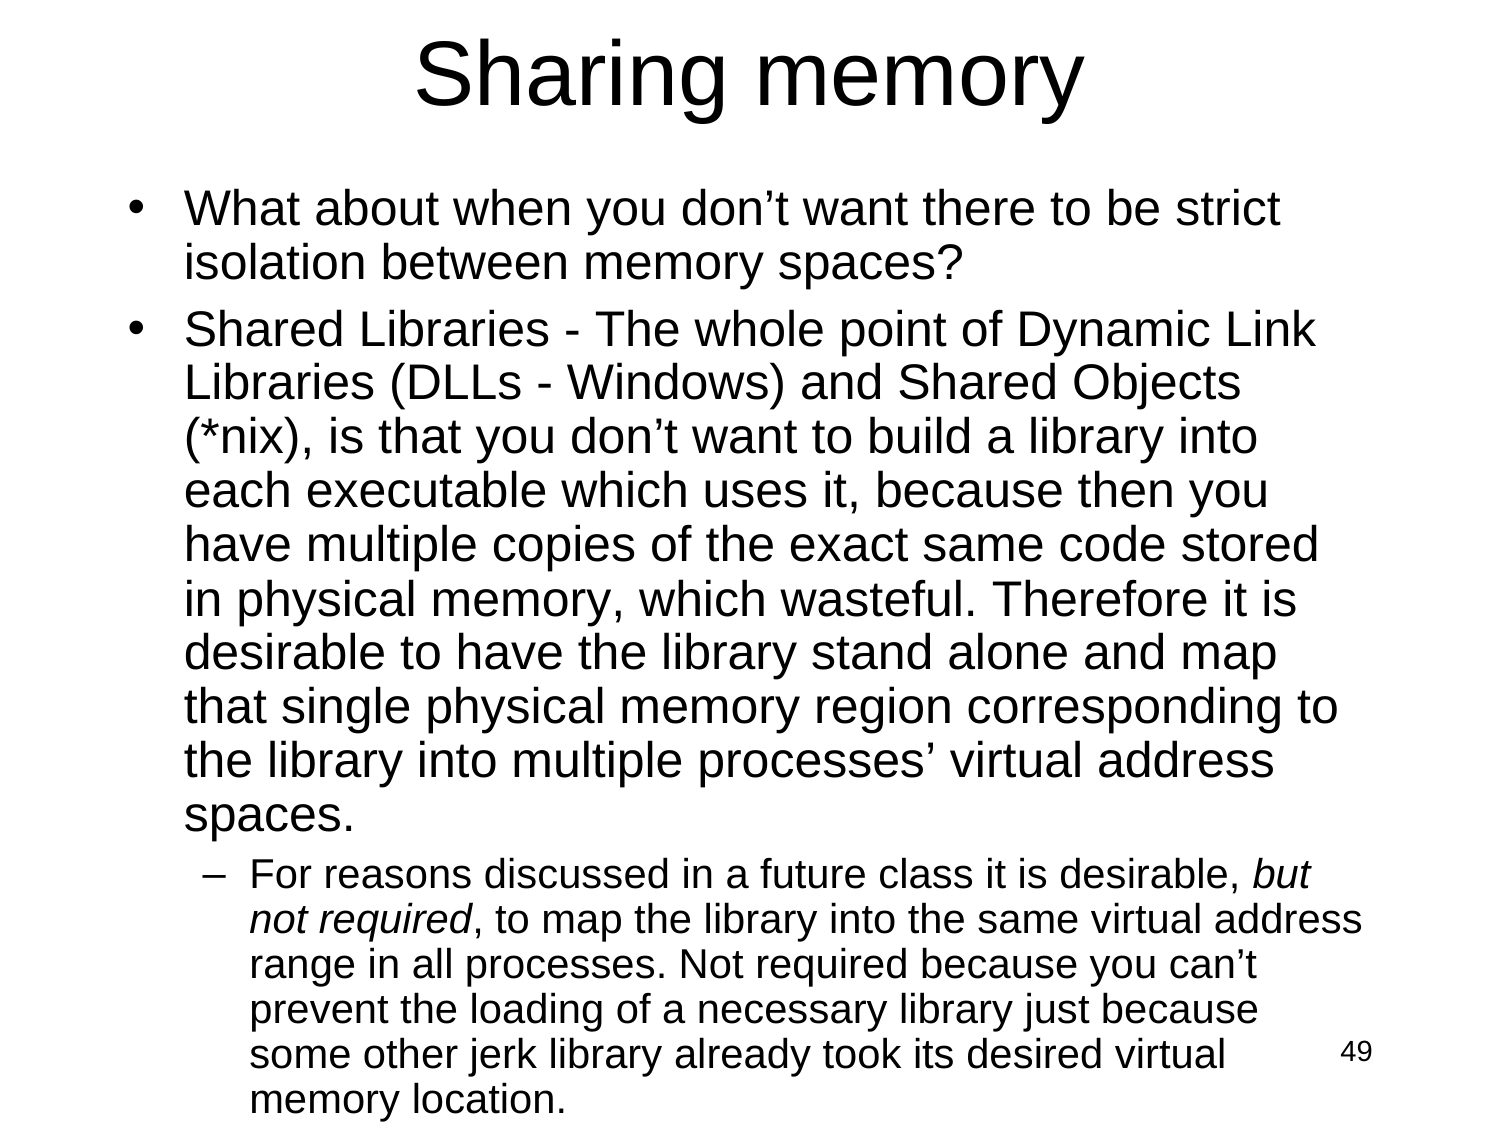

# Sharing memory
What about when you don’t want there to be strict isolation between memory spaces?
Shared Libraries - The whole point of Dynamic Link Libraries (DLLs - Windows) and Shared Objects (*nix), is that you don’t want to build a library into each executable which uses it, because then you have multiple copies of the exact same code stored in physical memory, which wasteful. Therefore it is desirable to have the library stand alone and map that single physical memory region corresponding to the library into multiple processes’ virtual address spaces.
For reasons discussed in a future class it is desirable, but not required, to map the library into the same virtual address range in all processes. Not required because you can’t prevent the loading of a necessary library just because some other jerk library already took its desired virtual memory location.